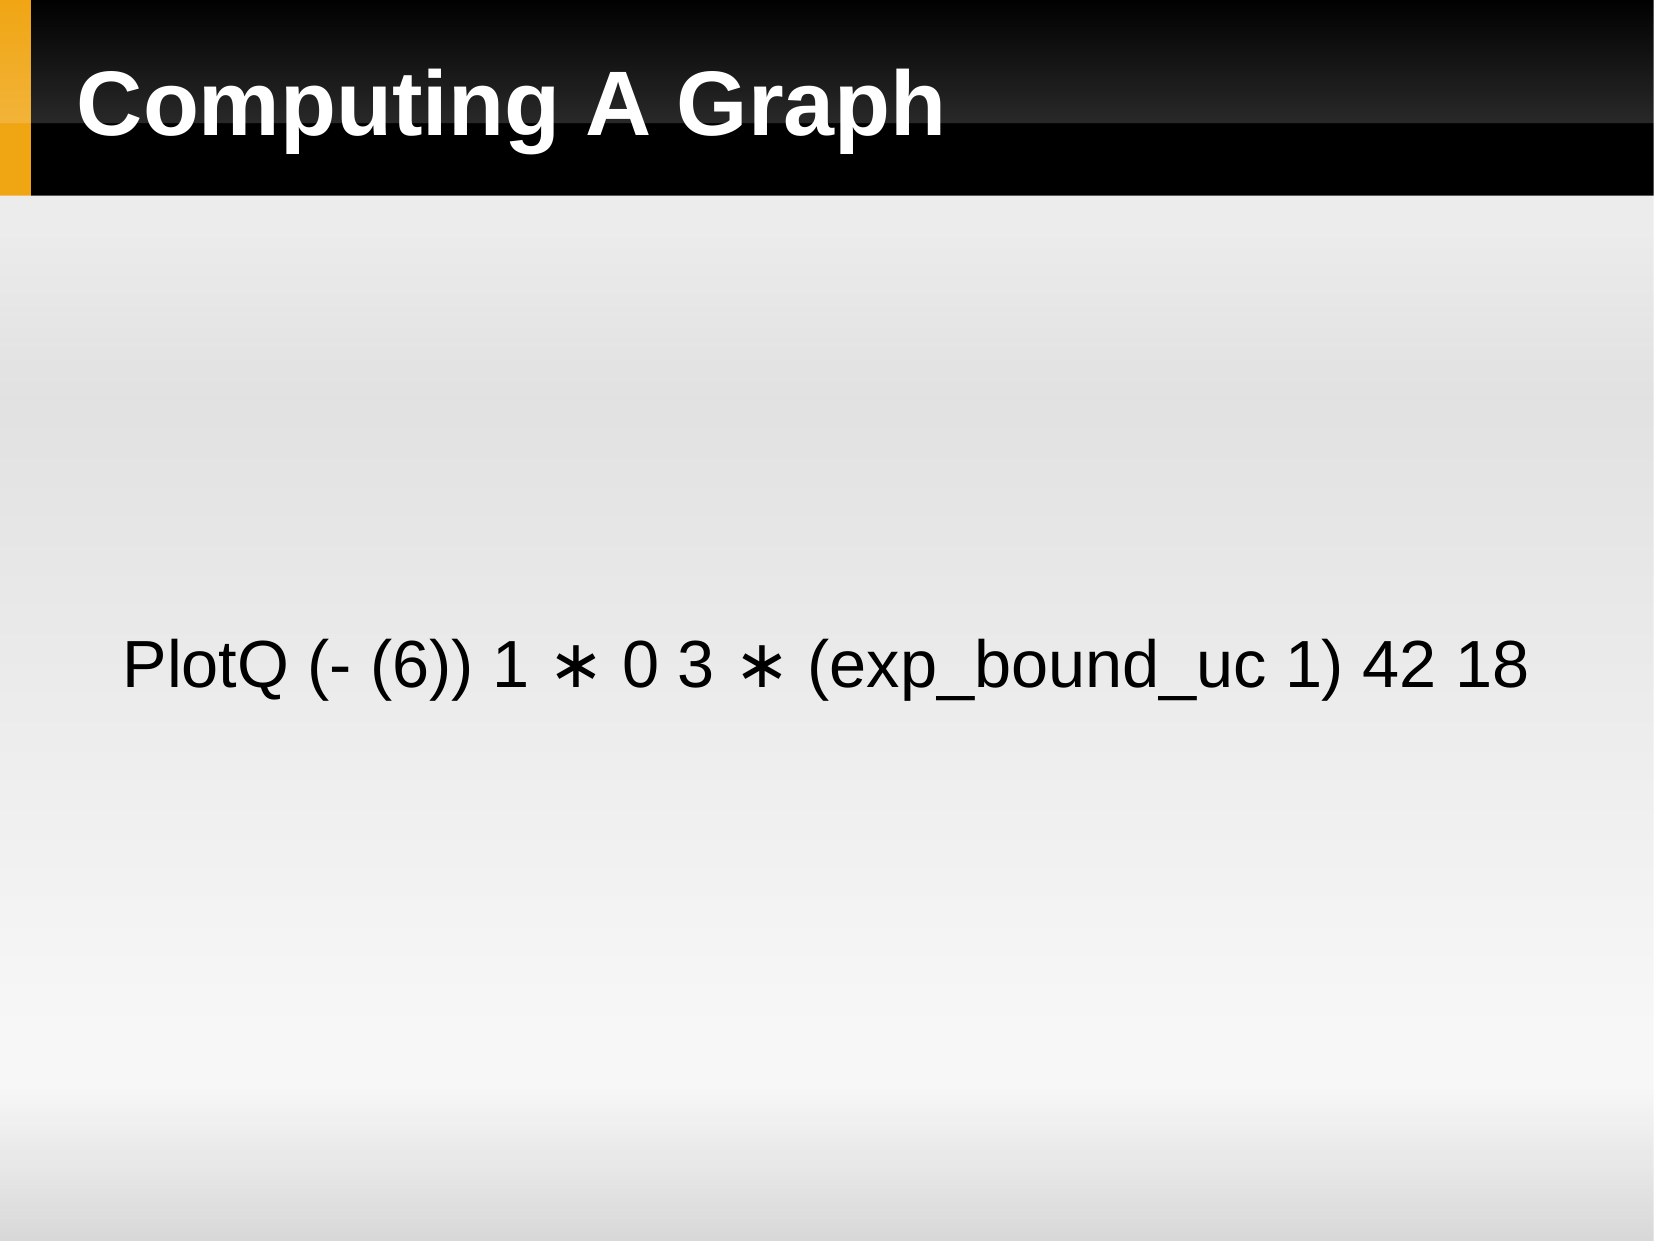

# Computing A Graph
PlotQ (- (6)) 1 ∗ 0 3 ∗ (exp_bound_uc 1) 42 18